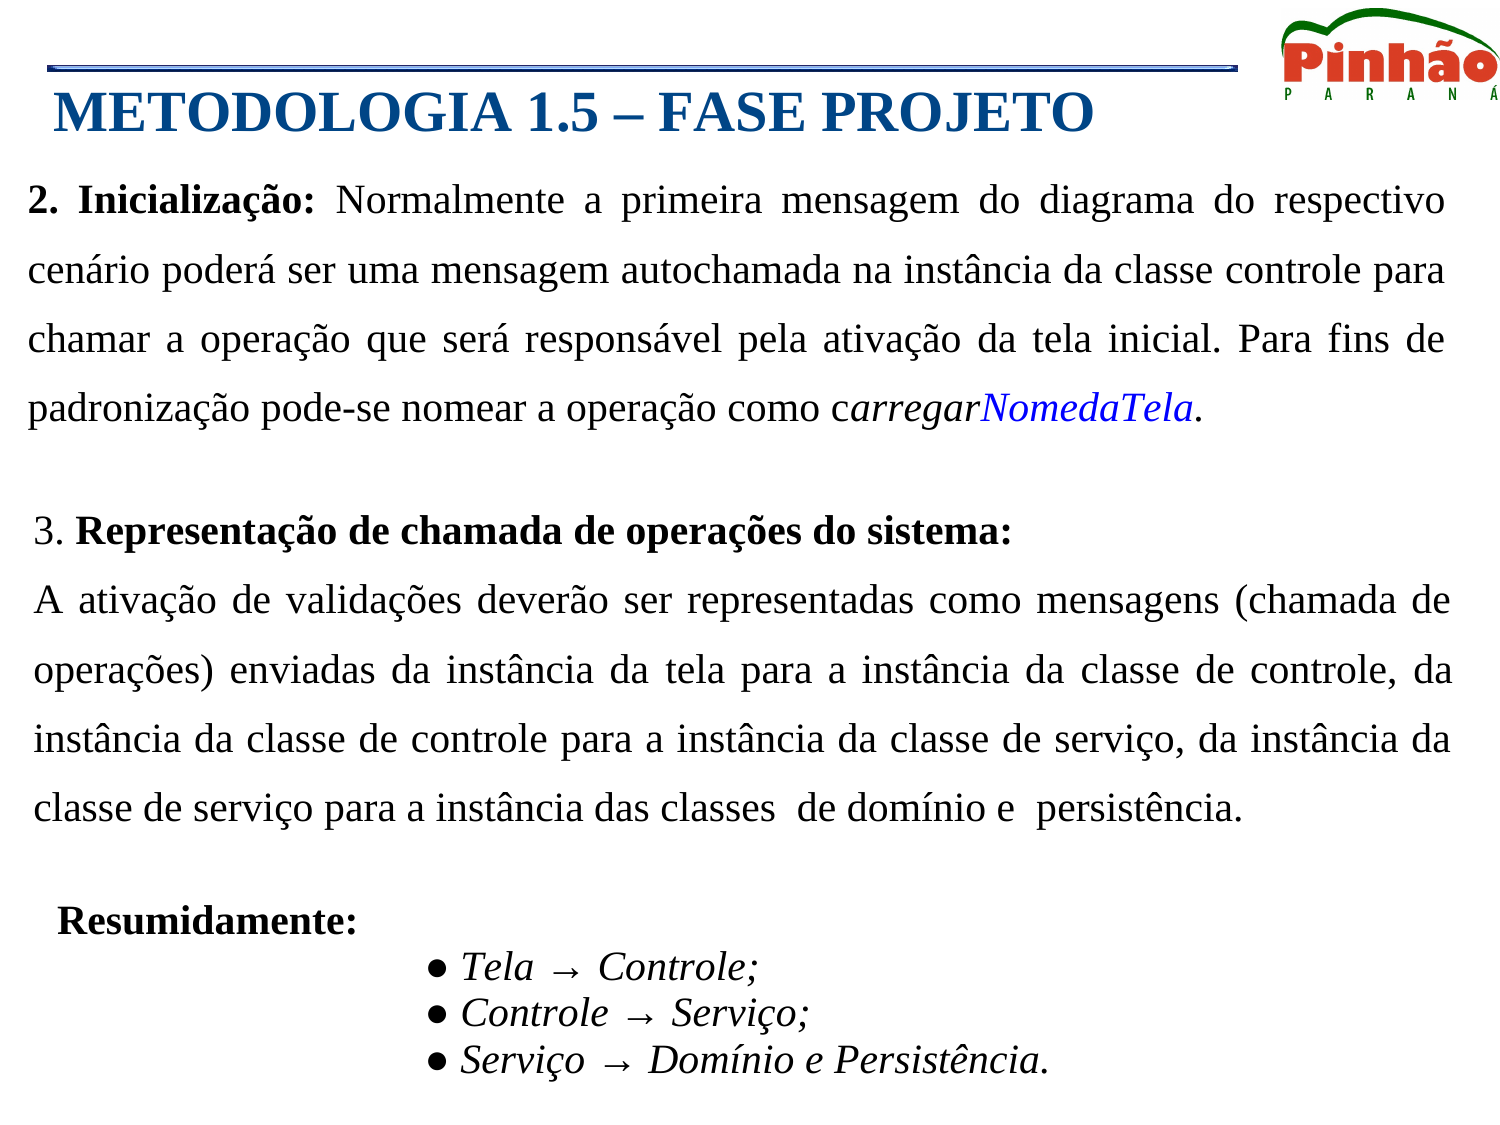

METODOLOGIA 1.5 – FASE PROJETO
2. Inicialização: Normalmente a primeira mensagem do diagrama do respectivo cenário poderá ser uma mensagem autochamada na instância da classe controle para chamar a operação que será responsável pela ativação da tela inicial. Para fins de padronização pode-se nomear a operação como carregarNomedaTela.
3. Representação de chamada de operações do sistema:
A ativação de validações deverão ser representadas como mensagens (chamada de operações) enviadas da instância da tela para a instância da classe de controle, da instância da classe de controle para a instância da classe de serviço, da instância da classe de serviço para a instância das classes de domínio e persistência.
Resumidamente:
● Tela → Controle;
● Controle → Serviço;
● Serviço → Domínio e Persistência.